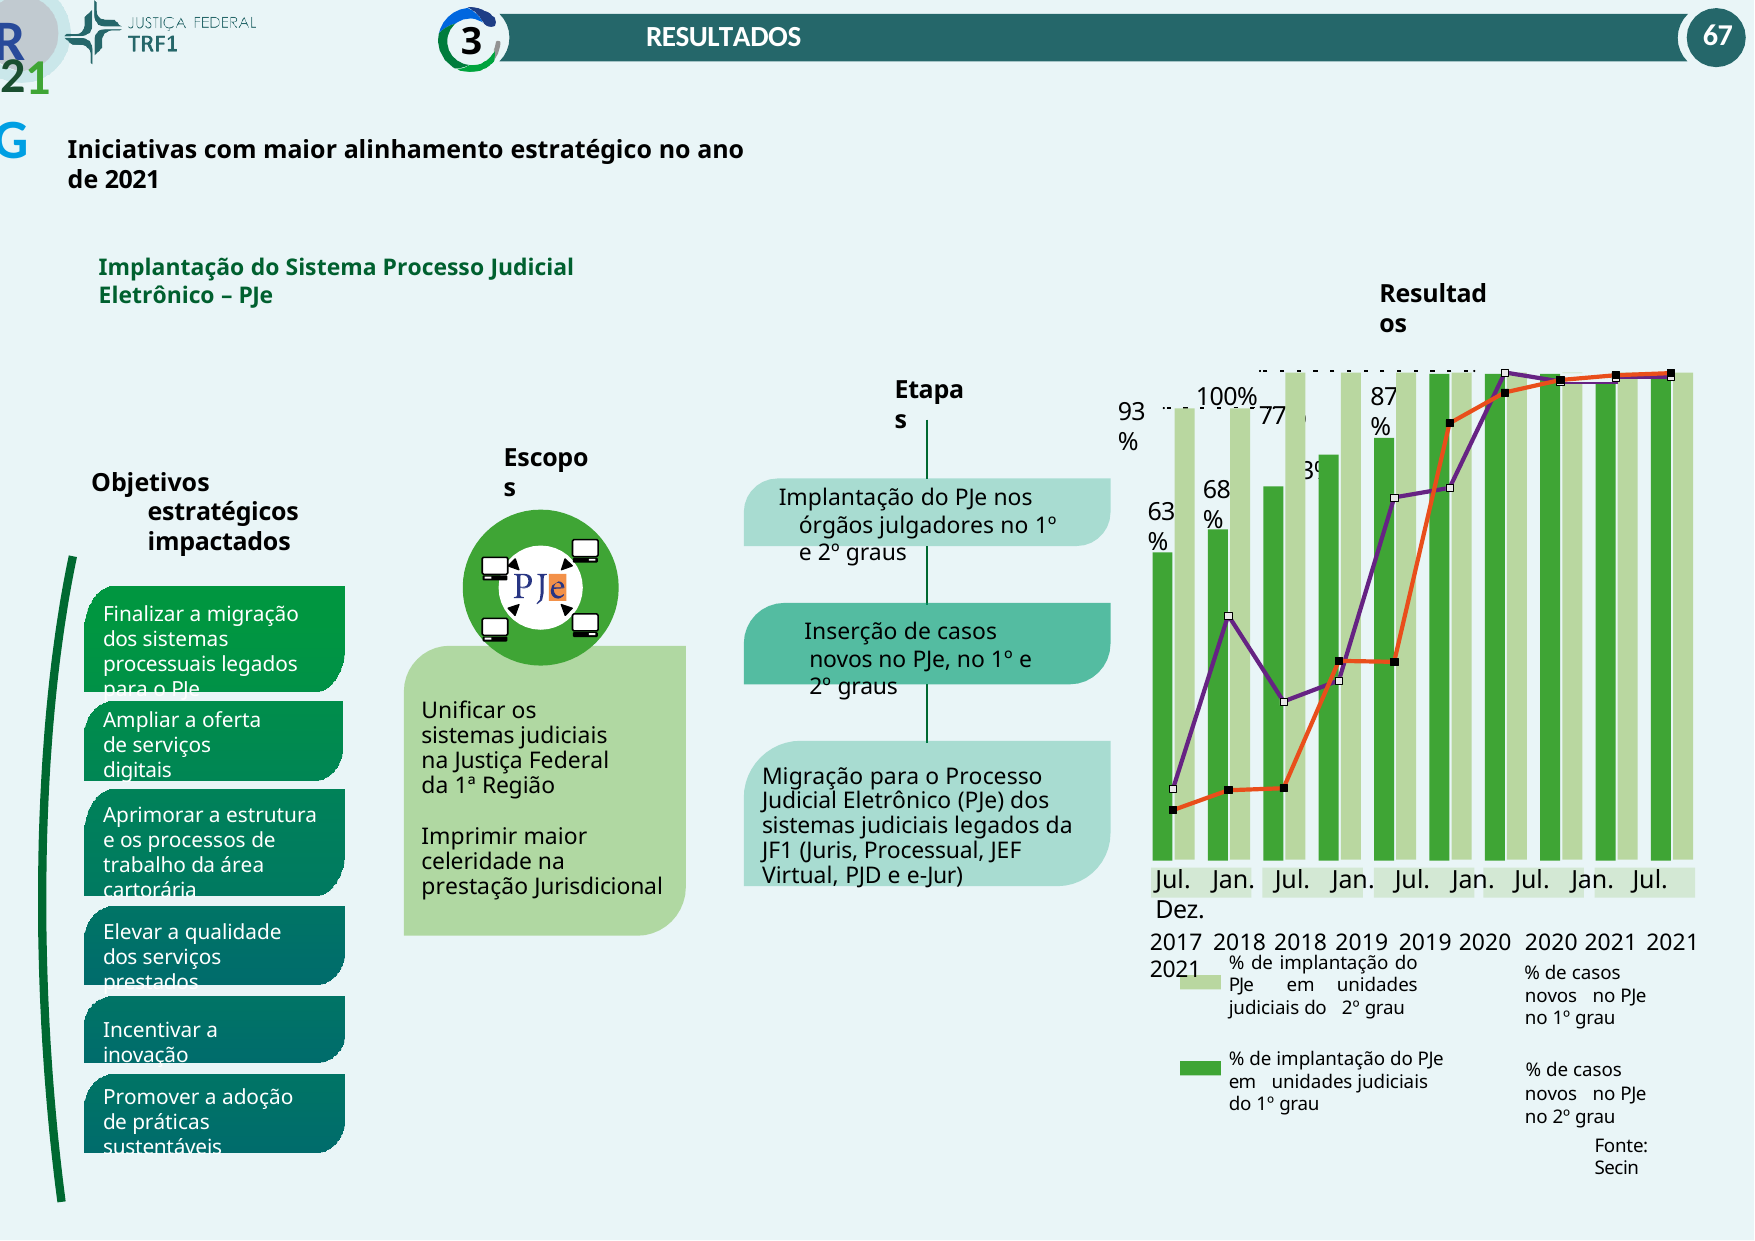

RG
67
3
21
RESULTADOS
Iniciativas com maior alinhamento estratégico no ano de 2021
Implantação do Sistema Processo Judicial Eletrônico – PJe
Resultados
100%
Etapas
87%
93%
77%
83%
Escopos
Objetivos estratégicos impactados
68%
Implantação do PJe nos órgãos julgadores no 1º e 2º graus
63%
Finalizar a migração dos sistemas processuais legados para o PJe
Inserção de casos novos no PJe, no 1º e 2º graus
Unificar os sistemas judiciais na Justiça Federal da 1ª Região
Imprimir maior celeridade na prestação Jurisdicional
Ampliar a oferta de serviços digitais
Migração para o Processo Judicial Eletrônico (PJe) dos sistemas judiciais legados da JF1 (Juris, Processual, JEF Virtual, PJD e e-Jur)
Aprimorar a estrutura e os processos de trabalho da área cartorária
Jul. Jan. Jul. Jan. Jul. Jan. Jul. Jan. Jul. Dez.
2017 2018 2018 2019 2019 2020 2020 2021 2021 2021
Elevar a qualidade dos serviços prestados
% de implantação do PJe em unidades judiciais do 2º grau
	 % de casos novos no PJe no 1º grau
Incentivar a inovação
% de implantação do PJe em unidades judiciais do 1º grau
	 % de casos novos no PJe no 2º grau
Promover a adoção de práticas sustentáveis
Fonte: Secin